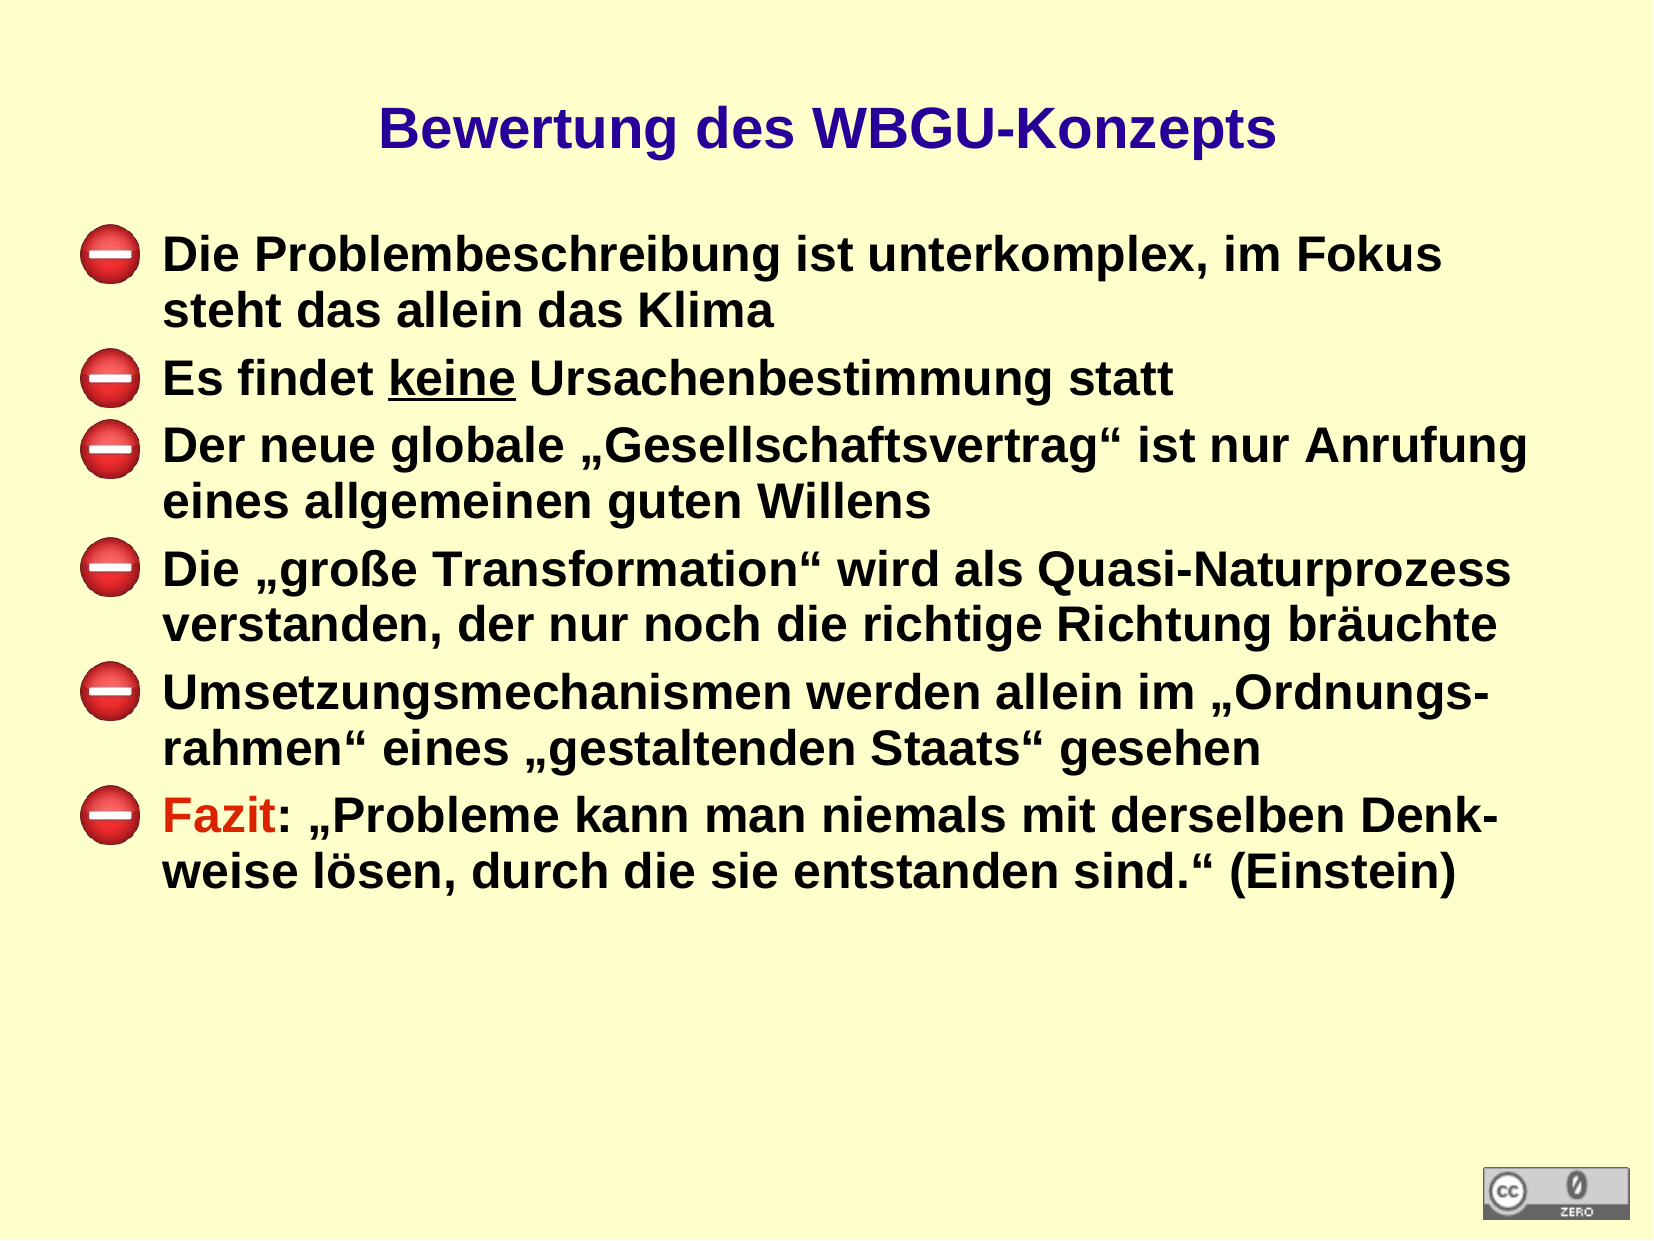

# Bewertung des WBGU-Konzepts
Die Problembeschreibung ist unterkomplex, im Fokus steht das allein das Klima
Es findet keine Ursachenbestimmung statt
Der neue globale „Gesellschaftsvertrag“ ist nur Anrufung eines allgemeinen guten Willens
Die „große Transformation“ wird als Quasi-Naturprozess verstanden, der nur noch die richtige Richtung bräuchte
Umsetzungsmechanismen werden allein im „Ordnungs-rahmen“ eines „gestaltenden Staats“ gesehen
Fazit: „Probleme kann man niemals mit derselben Denk-weise lösen, durch die sie entstanden sind.“ (Einstein)